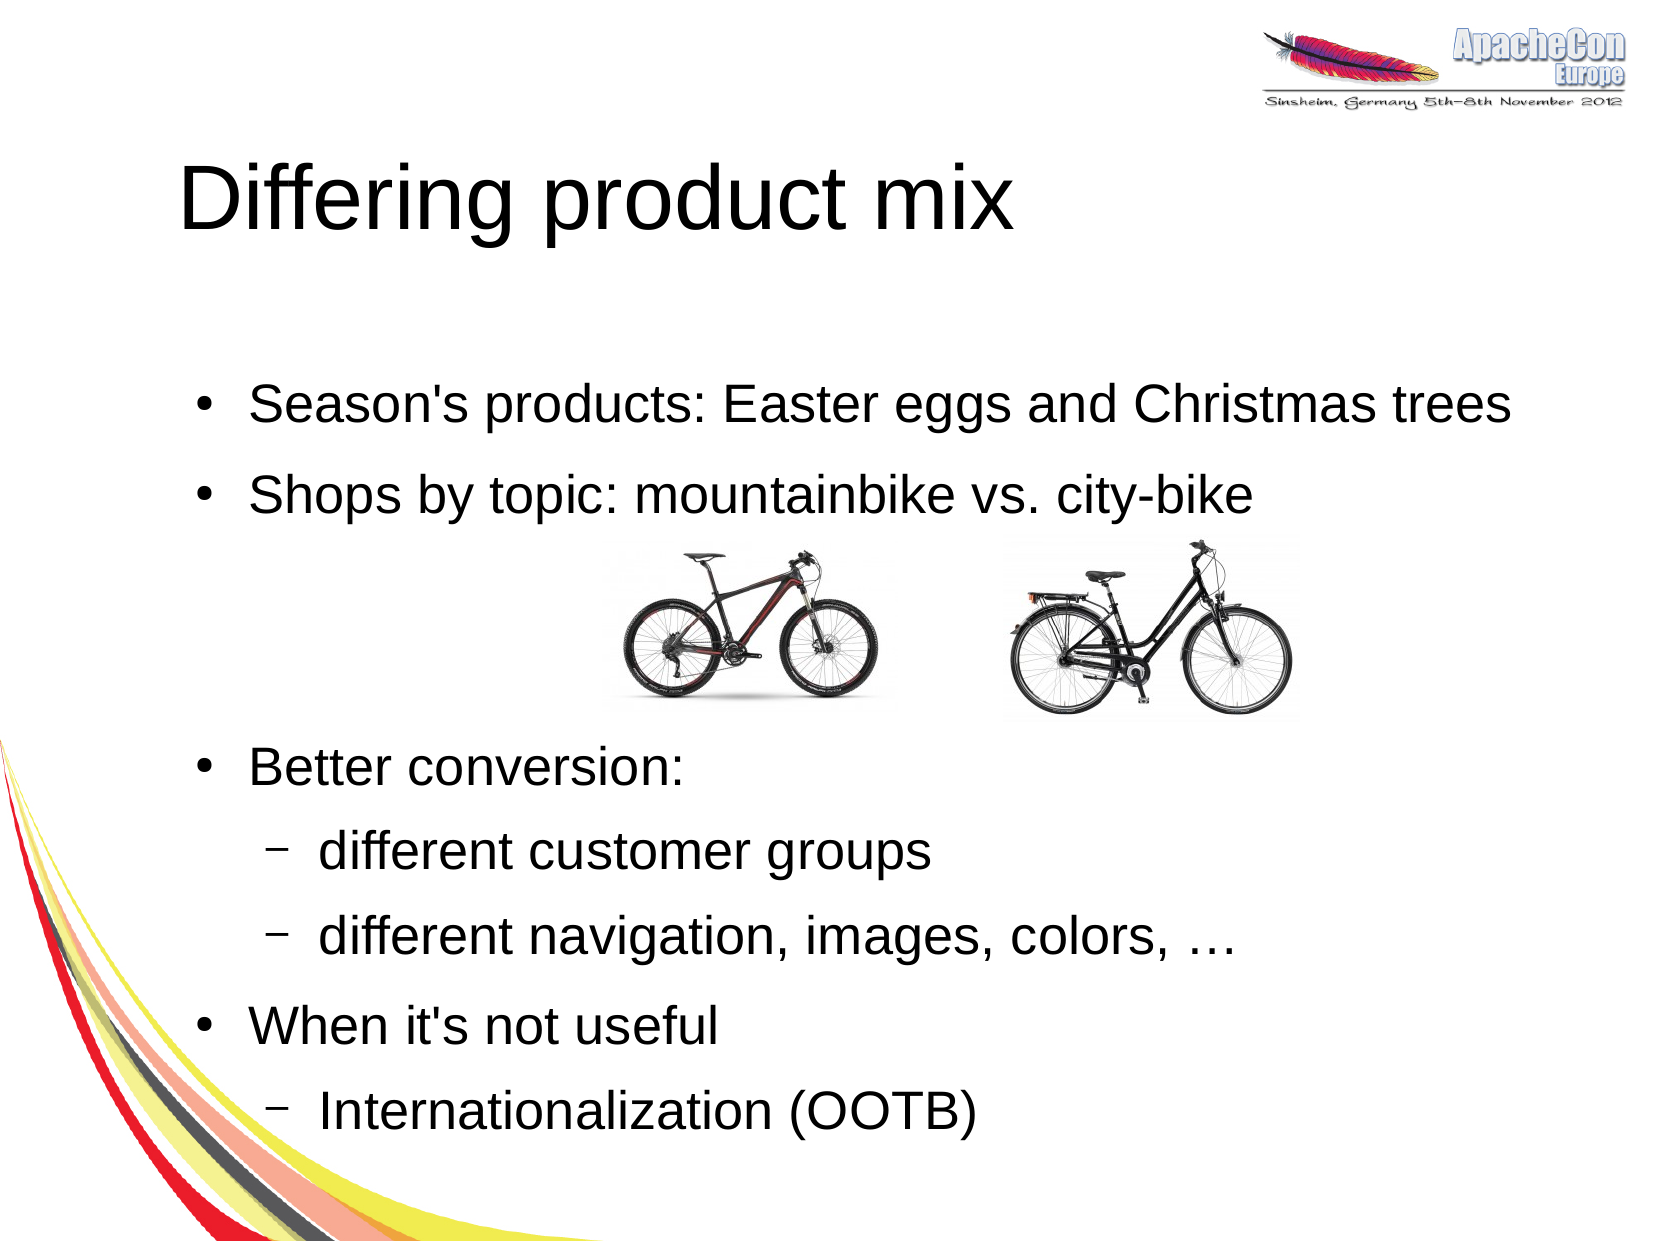

# Differing product mix
Season's products: Easter eggs and Christmas trees
Shops by topic: mountainbike vs. city-bike
Better conversion:
different customer groups
different navigation, images, colors, …
When it's not useful
Internationalization (OOTB)